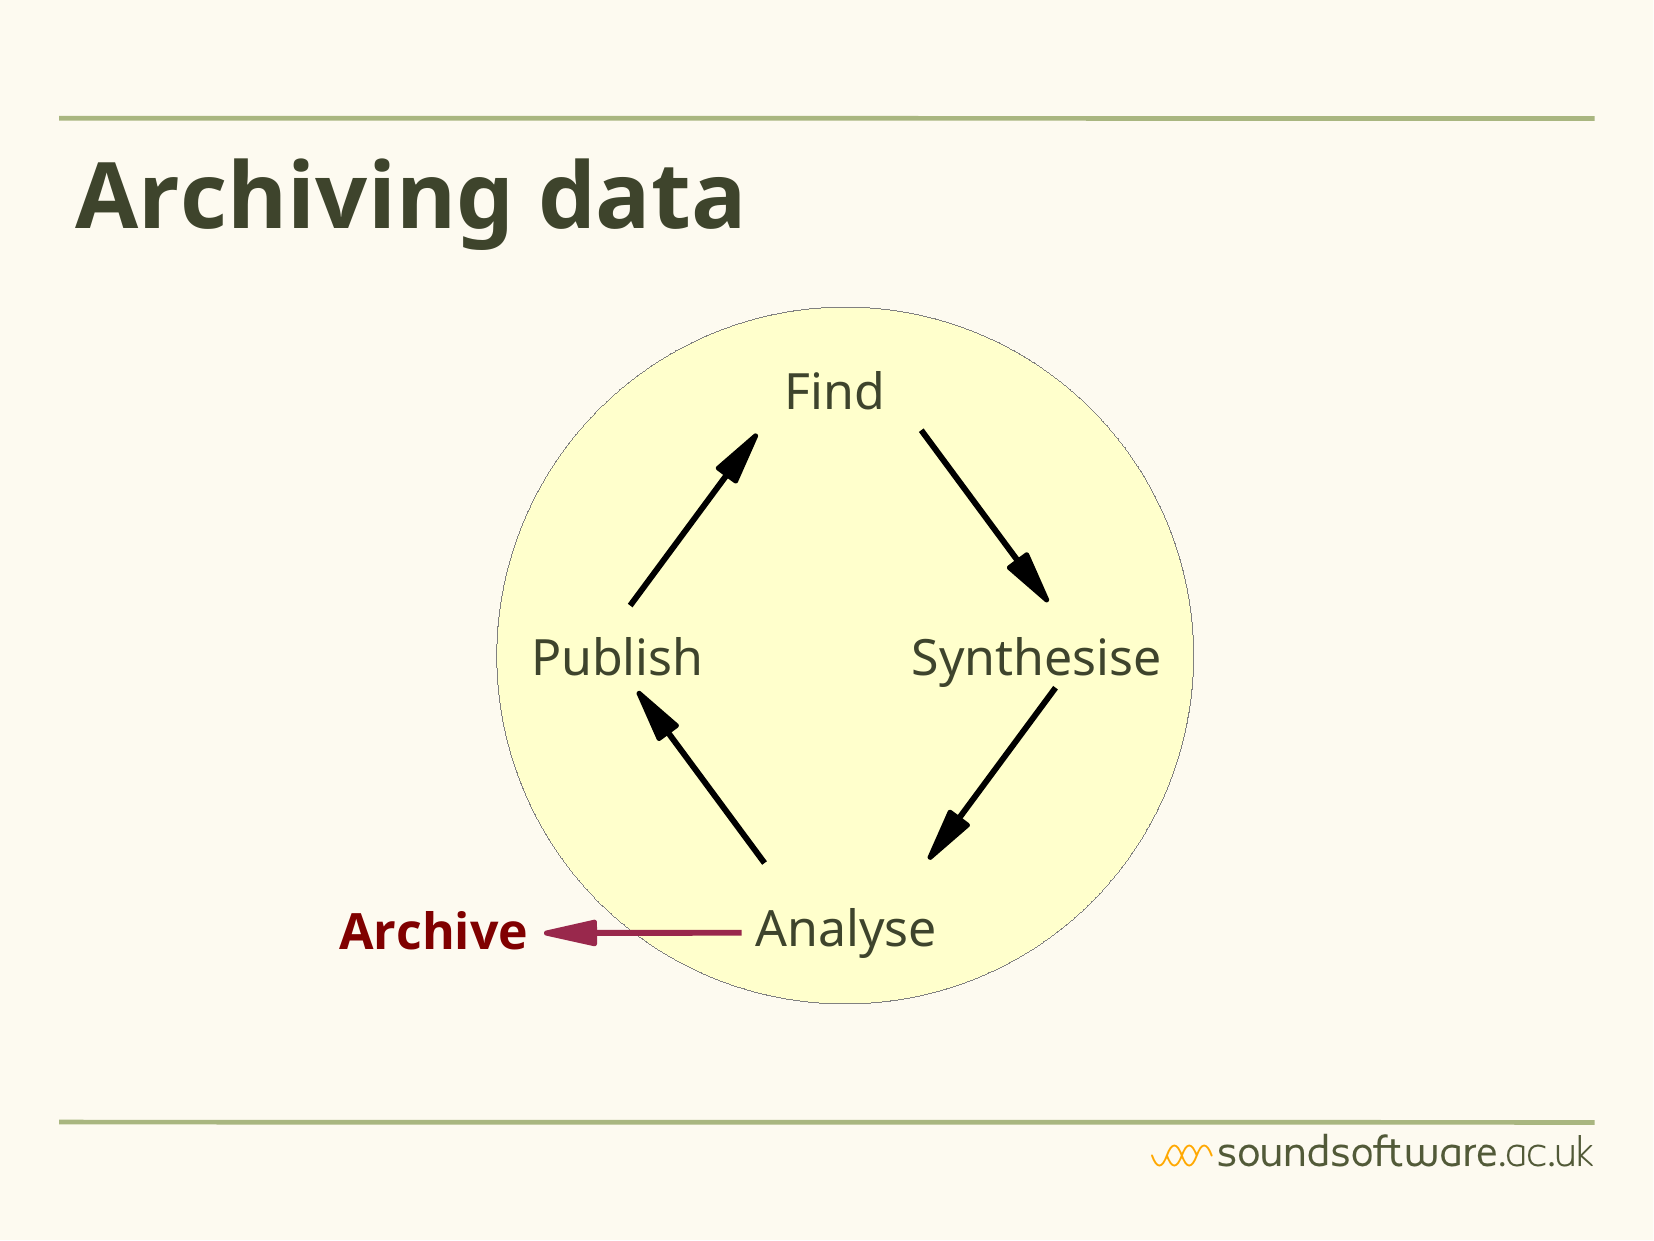

# Archiving data
Find
Publish
Synthesise
Analyse
Archive